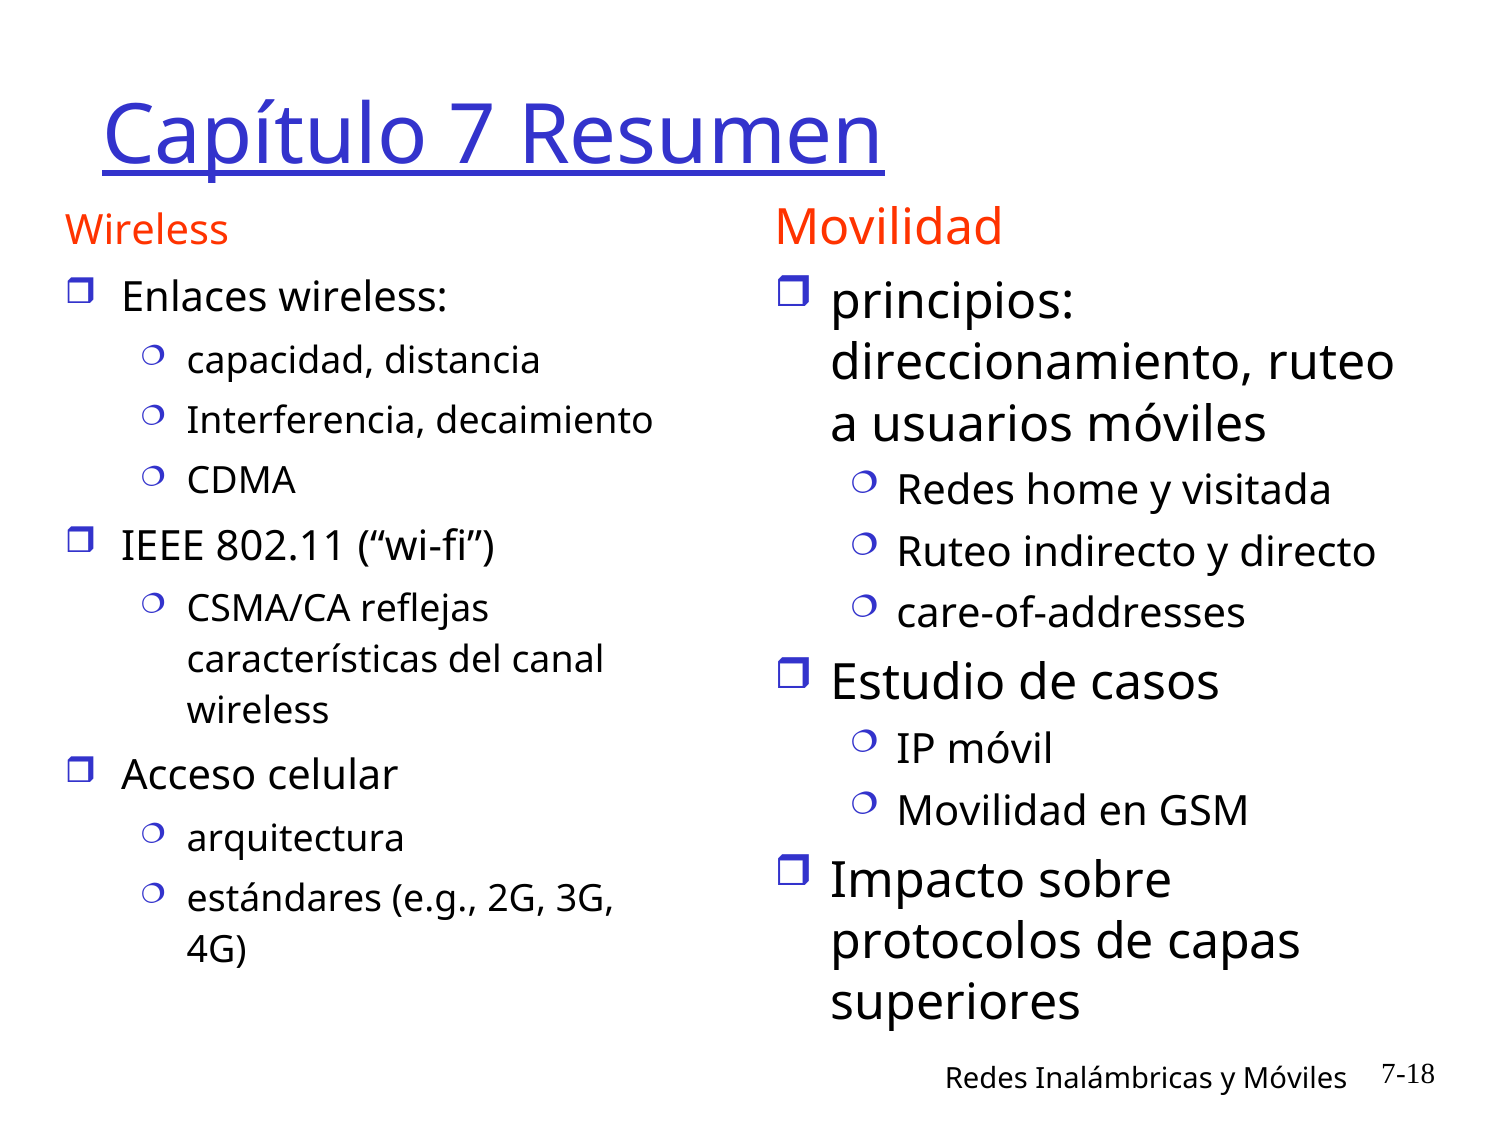

# Capítulo 7 Resumen
Movilidad
principios: direccionamiento, ruteo a usuarios móviles
Redes home y visitada
Ruteo indirecto y directo
care-of-addresses
Estudio de casos
IP móvil
Movilidad en GSM
Impacto sobre protocolos de capas superiores
Wireless
Enlaces wireless:
capacidad, distancia
Interferencia, decaimiento
CDMA
IEEE 802.11 (“wi-fi”)
CSMA/CA reflejas características del canal wireless
Acceso celular
arquitectura
estándares (e.g., 2G, 3G, 4G)
18